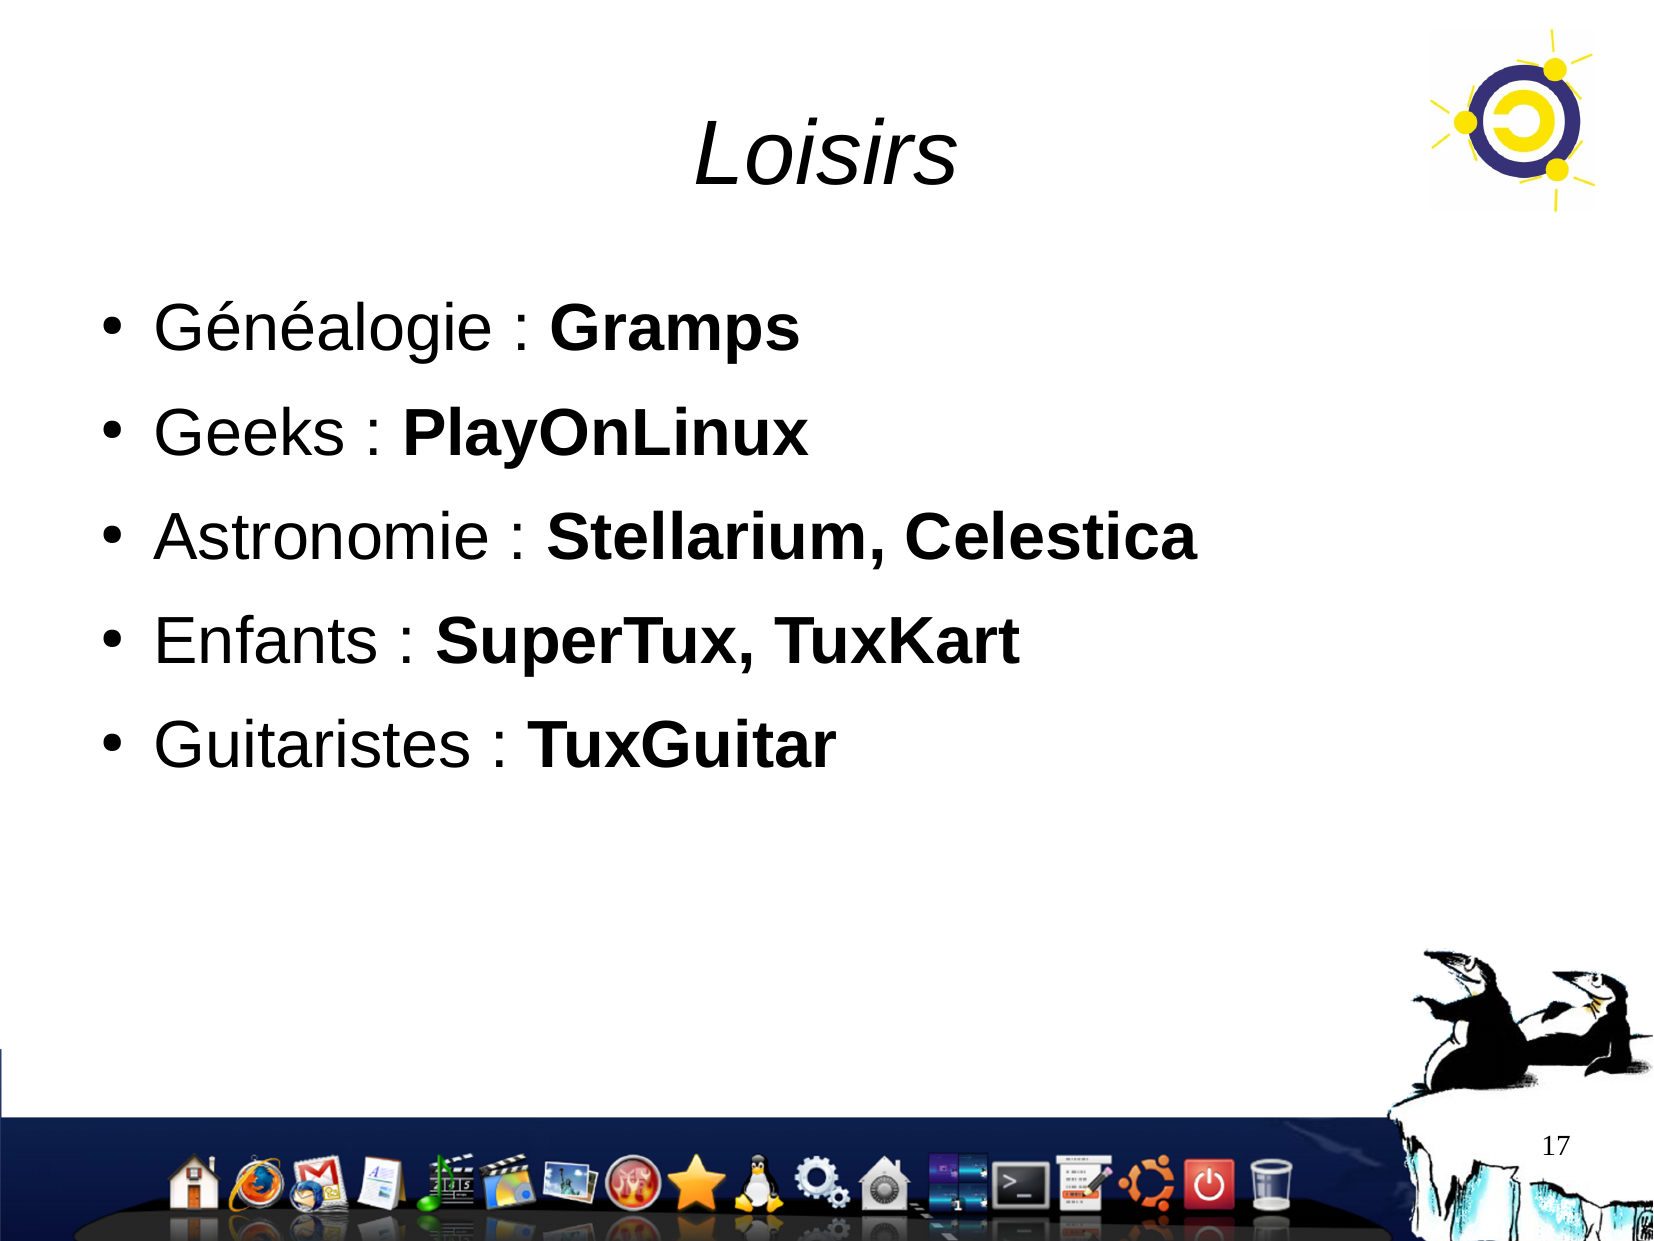

# Loisirs
Généalogie : Gramps
Geeks : PlayOnLinux
Astronomie : Stellarium, Celestica
Enfants : SuperTux, TuxKart
Guitaristes : TuxGuitar
17